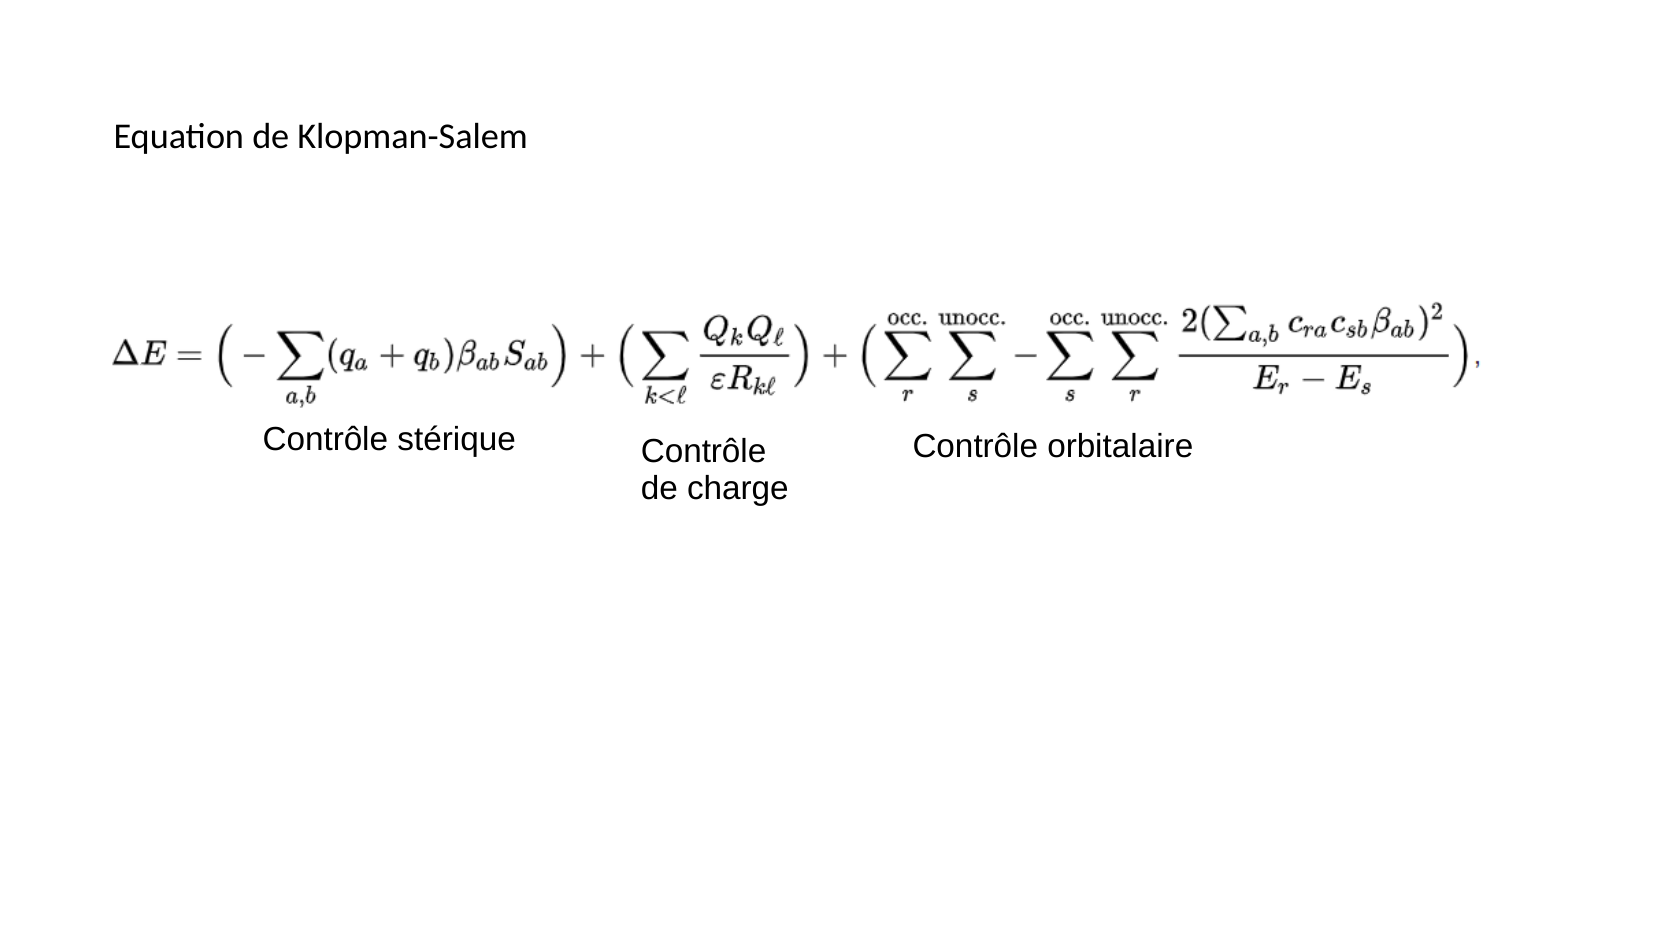

# Equation de Klopman-Salem
Contrôle stérique
Contrôle orbitalaire
Contrôle de charge